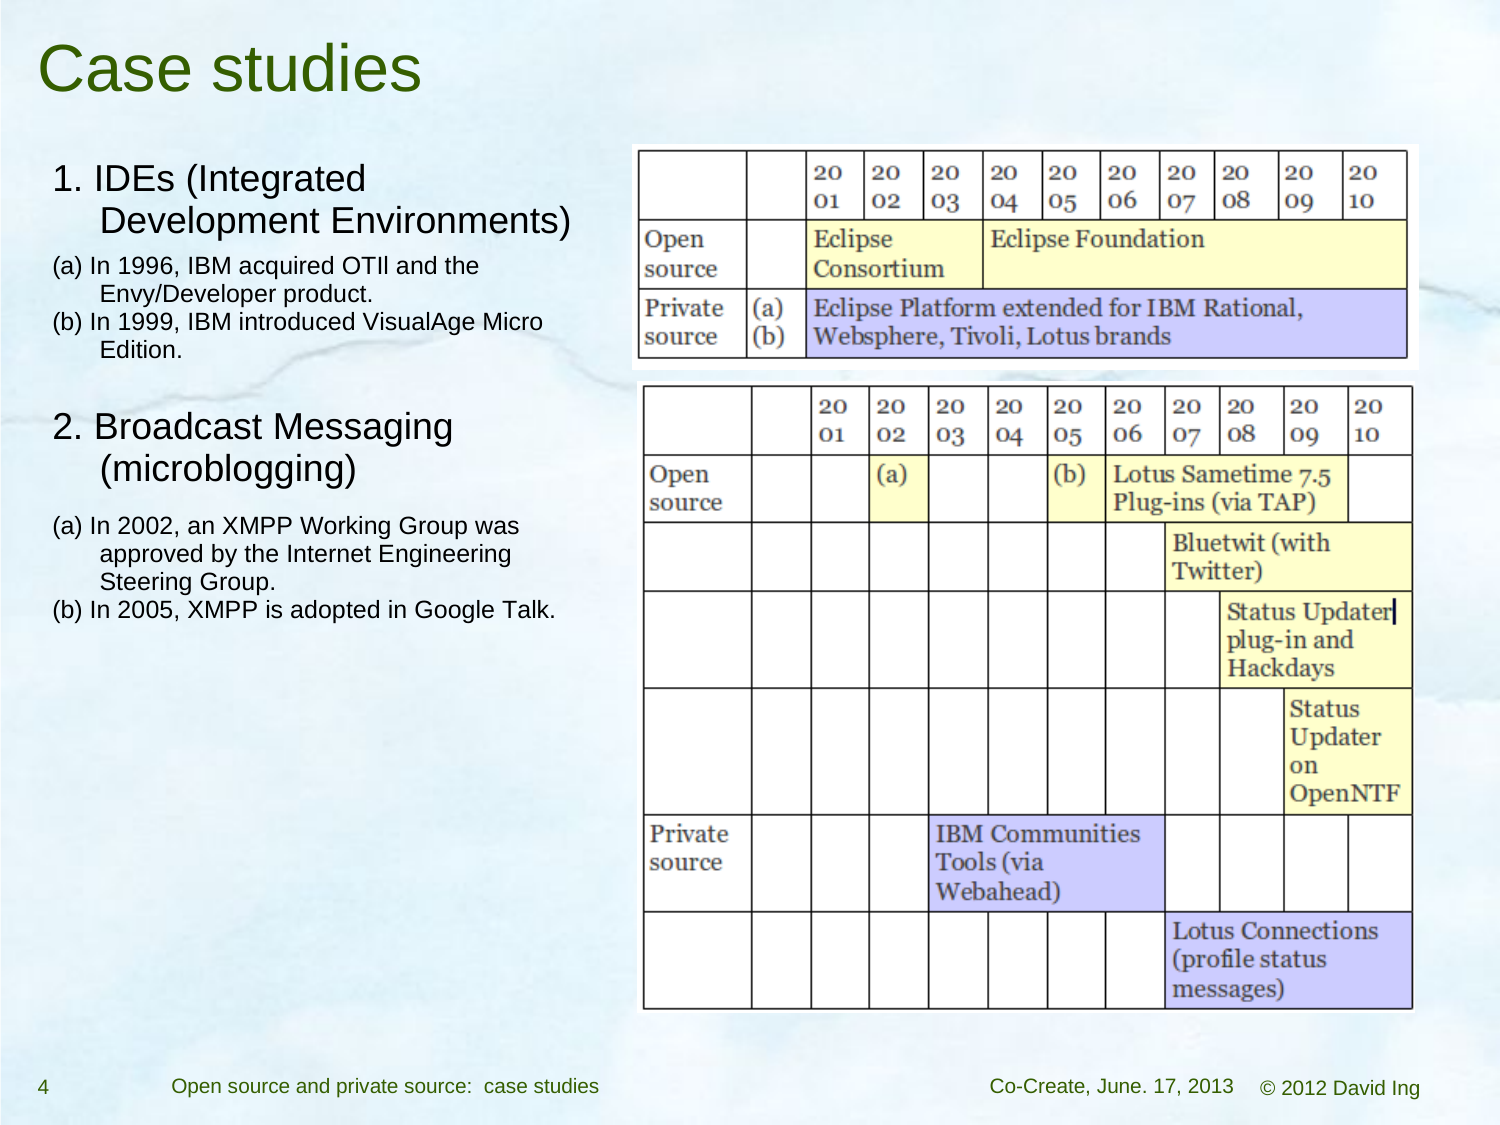

# Case studies
1. IDEs (Integrated Development Environments)
(a) In 1996, IBM acquired OTIl and the Envy/Developer product.
(b) In 1999, IBM introduced VisualAge Micro Edition.
2. Broadcast Messaging (microblogging)
(a) In 2002, an XMPP Working Group was approved by the Internet Engineering Steering Group.
(b) In 2005, XMPP is adopted in Google Talk.
Open source and private source: case studies
Co-Create, June. 17, 2013
4